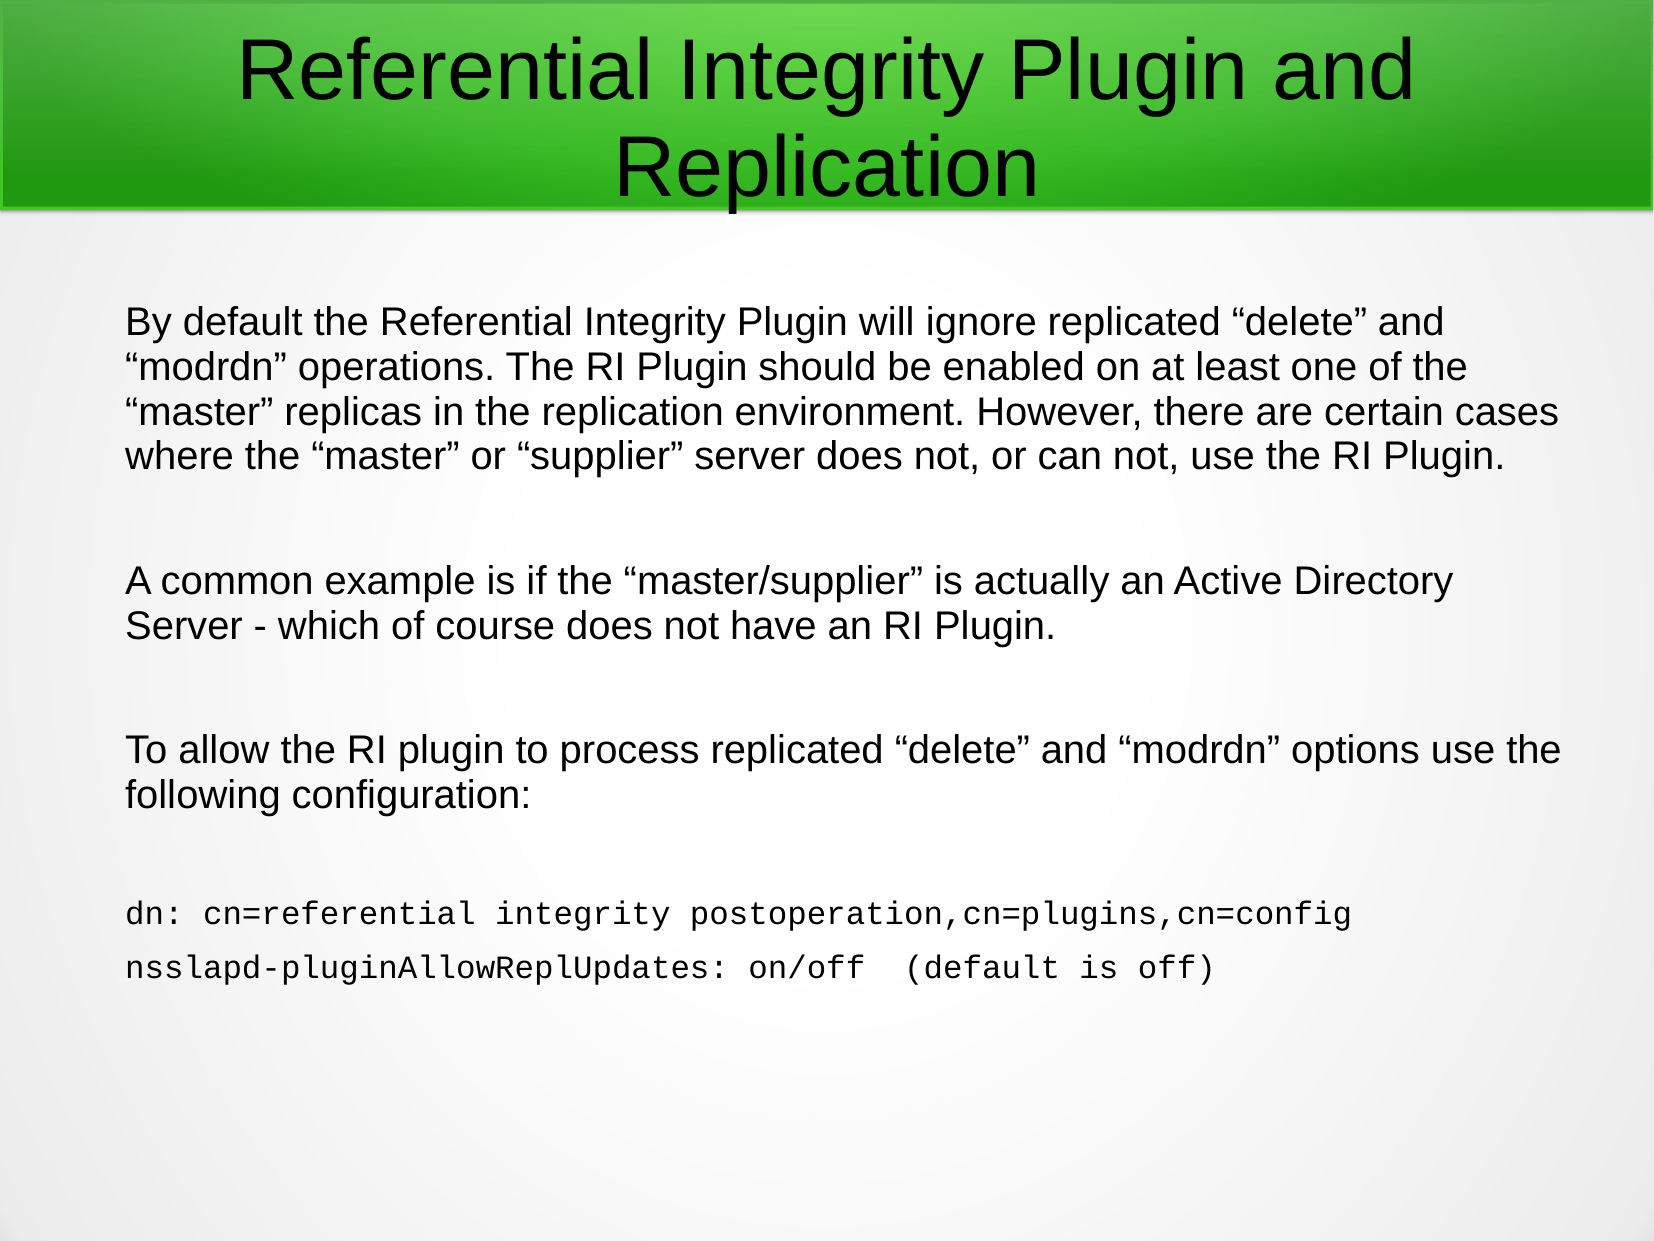

# Referential Integrity Plugin and Replication
By default the Referential Integrity Plugin will ignore replicated “delete” and “modrdn” operations. The RI Plugin should be enabled on at least one of the “master” replicas in the replication environment. However, there are certain cases where the “master” or “supplier” server does not, or can not, use the RI Plugin.
A common example is if the “master/supplier” is actually an Active Directory Server - which of course does not have an RI Plugin.
To allow the RI plugin to process replicated “delete” and “modrdn” options use the following configuration:
dn: cn=referential integrity postoperation,cn=plugins,cn=config
nsslapd-pluginAllowReplUpdates: on/off (default is off)